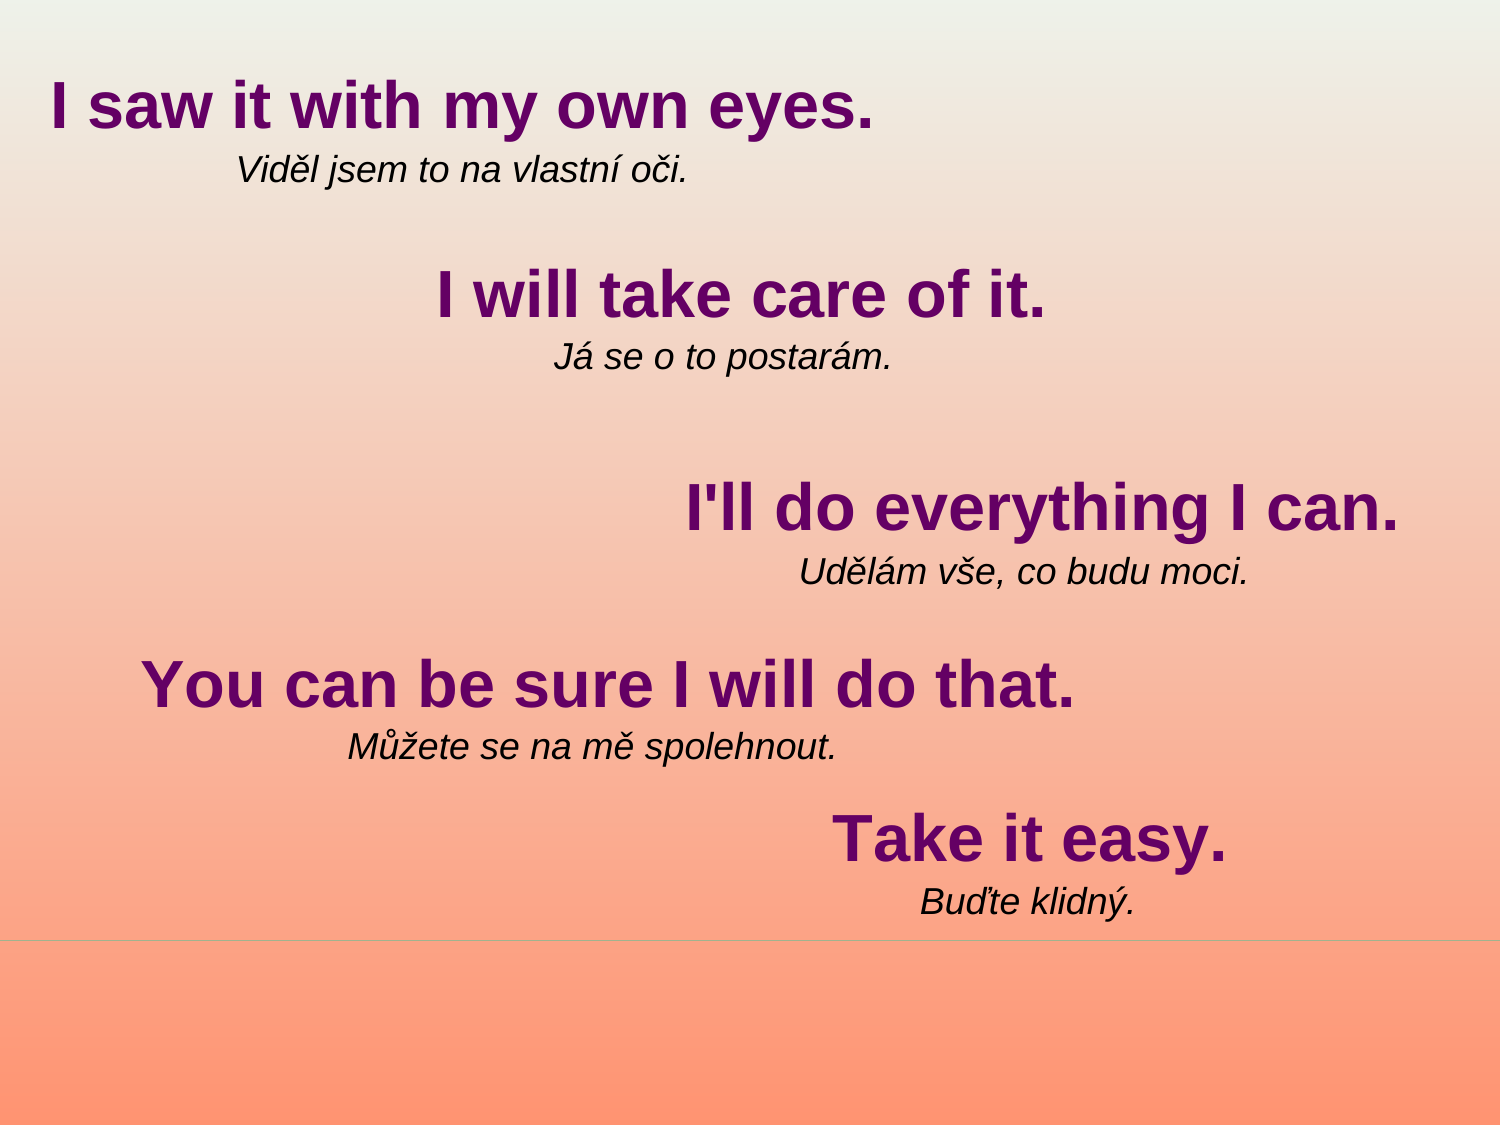

I saw it with my own eyes.
Viděl jsem to na vlastní oči.
I will take care of it.
Já se o to postarám.
I'll do everything I can.
Udělám vše, co budu moci.
You can be sure I will do that.
Můžete se na mě spolehnout.
Take it easy.
Buďte klidný.